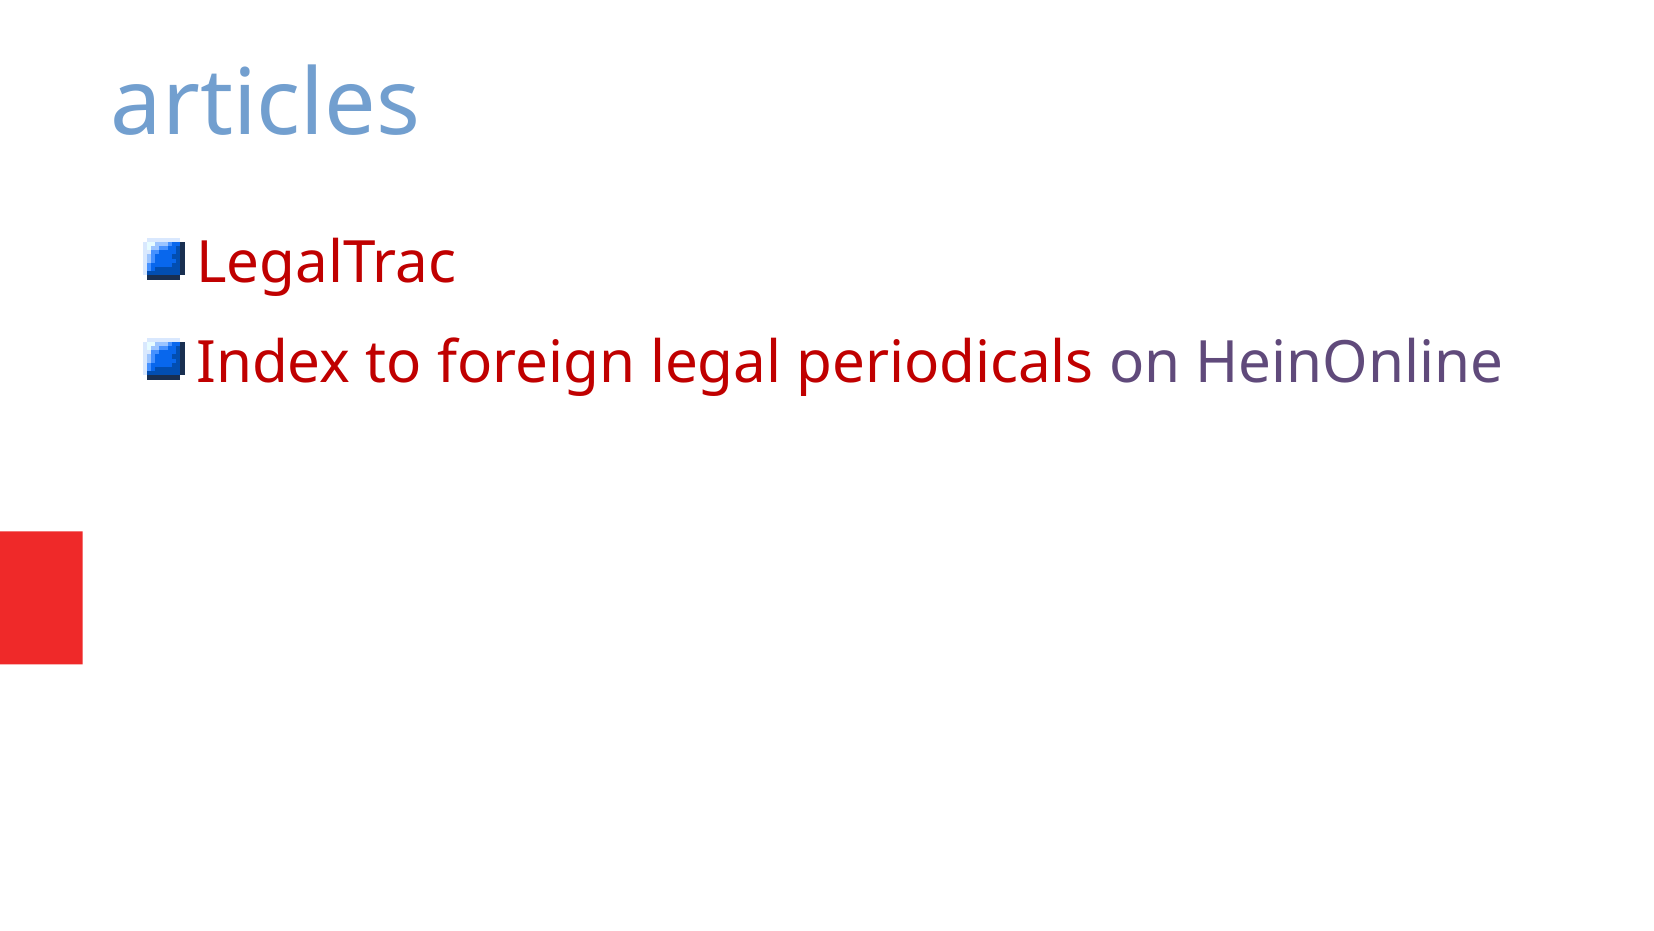

articles
LegalTrac
Index to foreign legal periodicals on HeinOnline